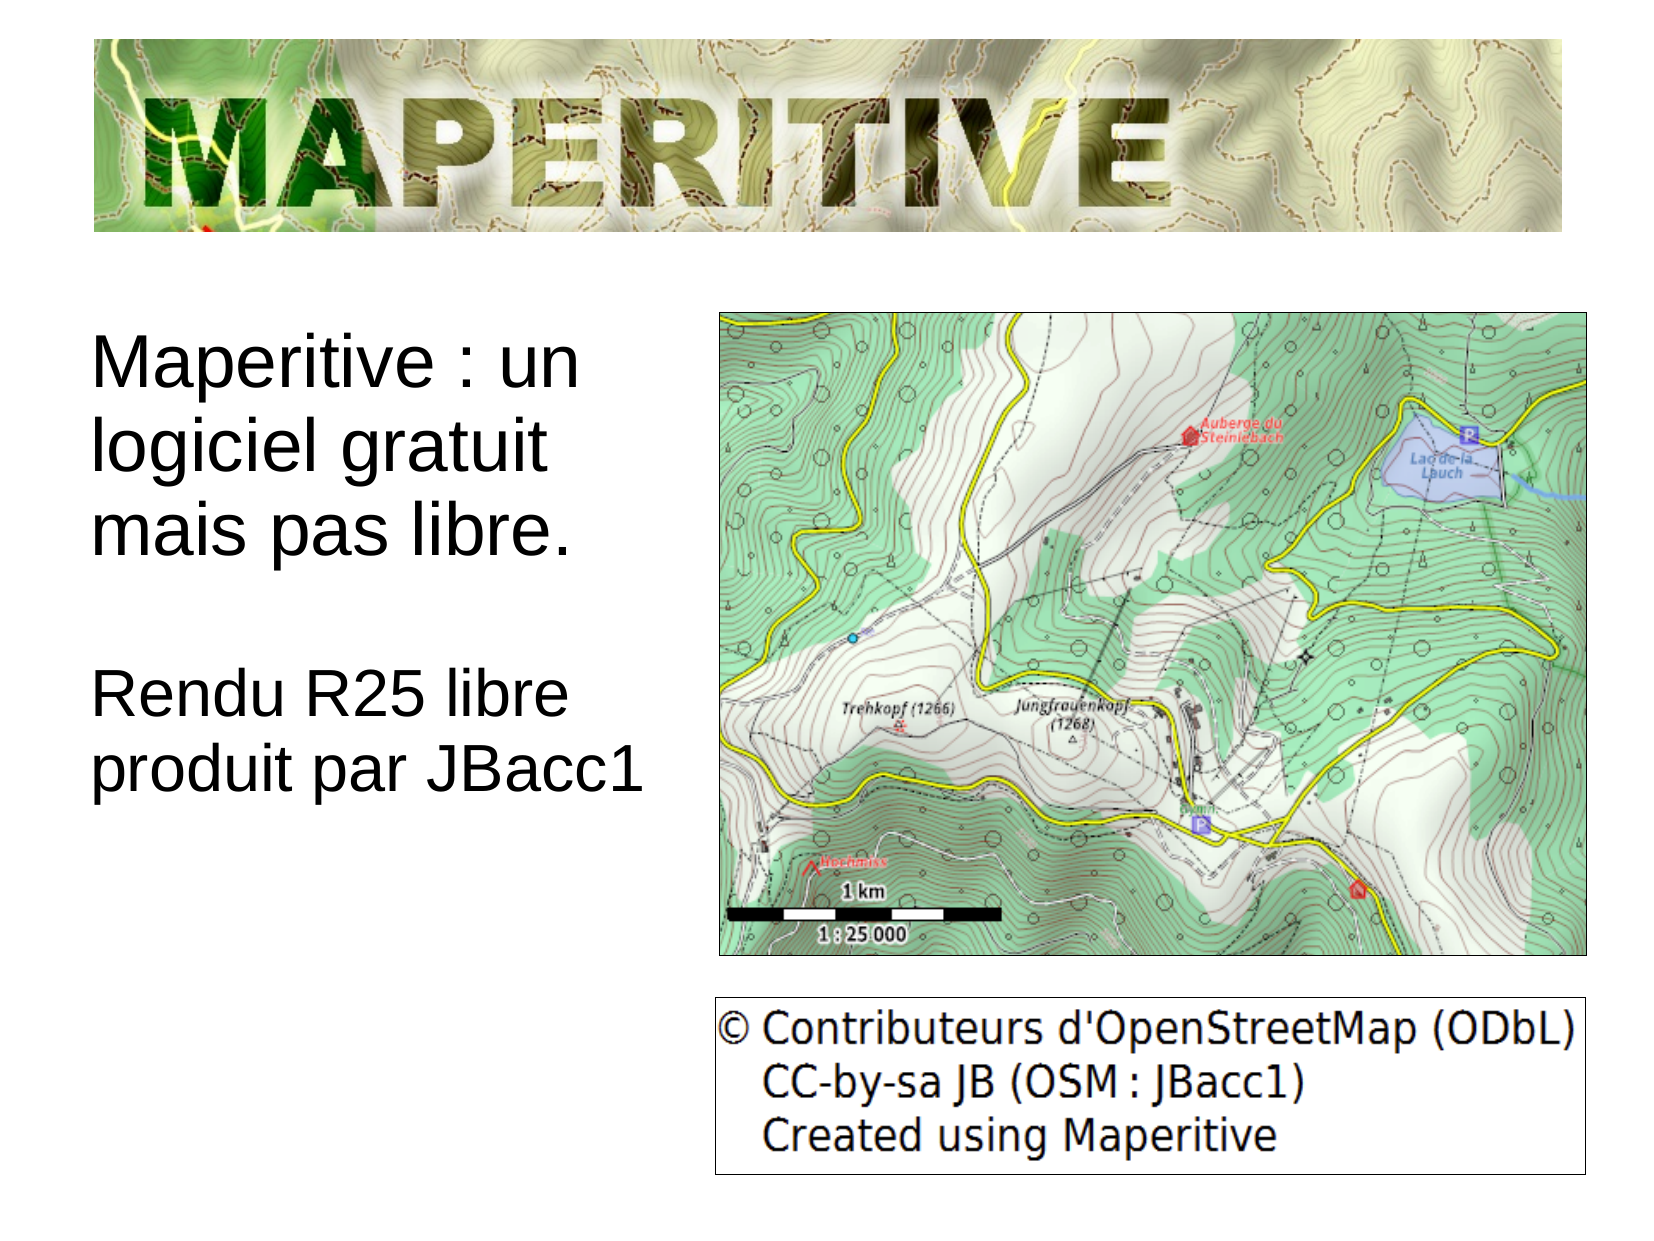

Maperitive : un logiciel gratuit mais pas libre.
Rendu R25 libre
produit par JBacc1